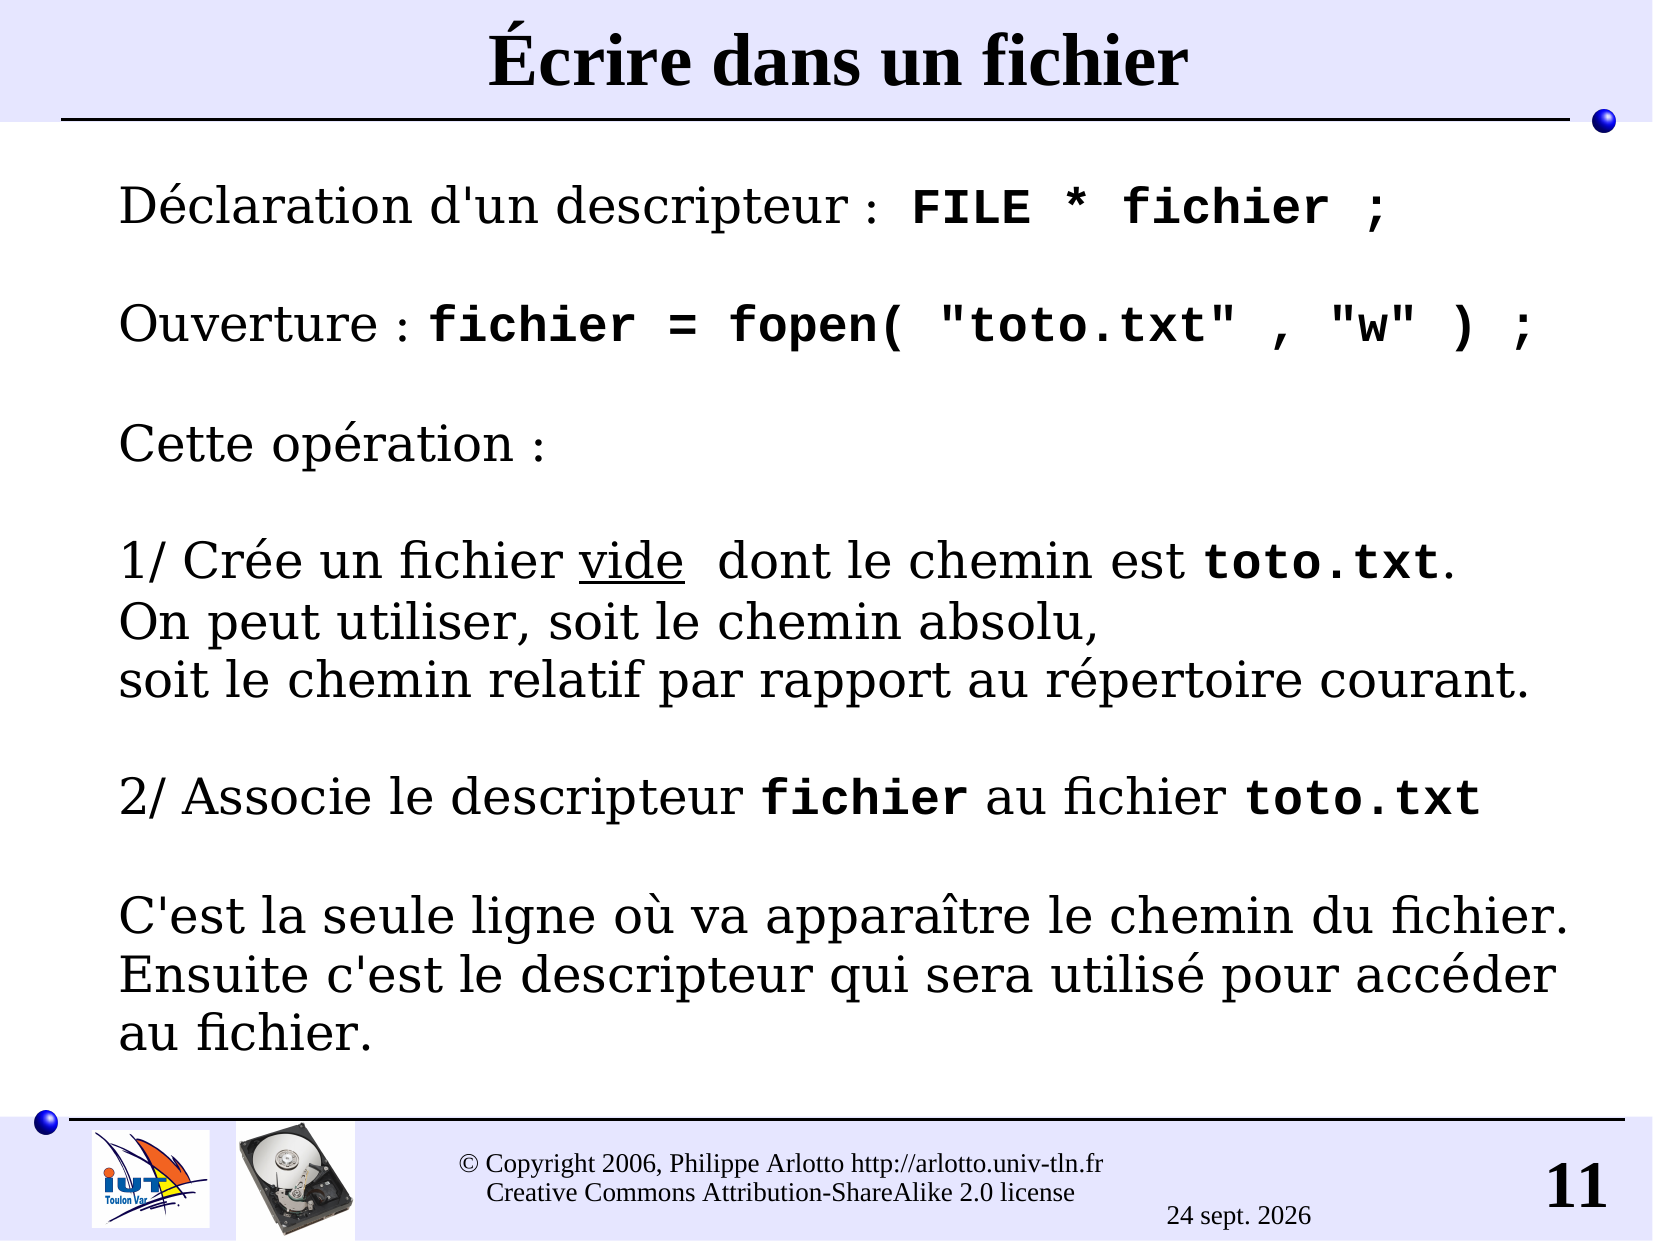

# Écrire dans un fichier
Déclaration d'un descripteur : FILE * fichier ;
Ouverture : fichier = fopen( "toto.txt" , "w" ) ;
Cette opération :
1/ Crée un fichier vide dont le chemin est toto.txt.
On peut utiliser, soit le chemin absolu,
soit le chemin relatif par rapport au répertoire courant.
2/ Associe le descripteur fichier au fichier toto.txt
C'est la seule ligne où va apparaître le chemin du fichier.
Ensuite c'est le descripteur qui sera utilisé pour accéder
au fichier.